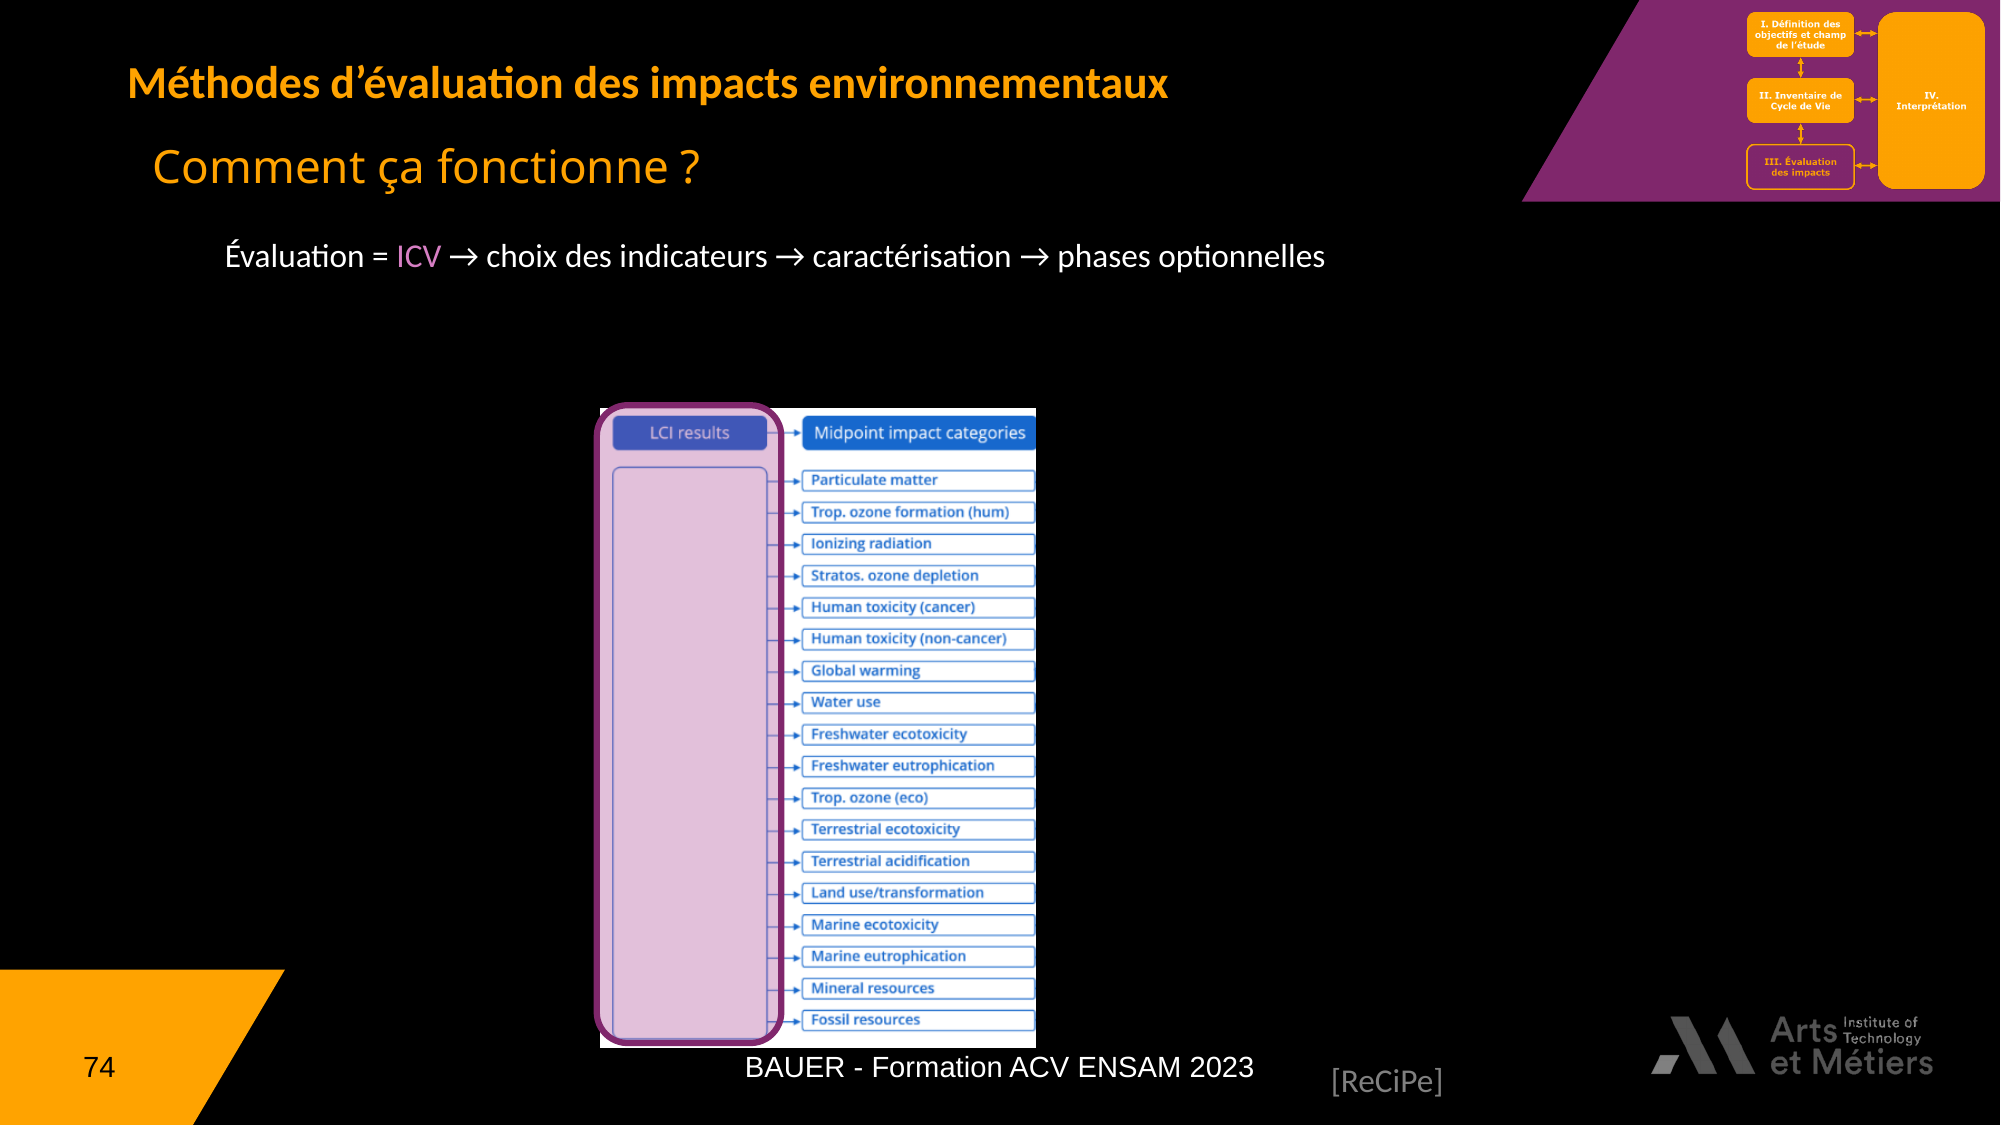

# Méthodes d’évaluation des impacts environnementaux
Comment ça fonctionne ?
Évaluation = ICV → choix des indicateurs → caractérisation → phases optionnelles
[ReCiPe]